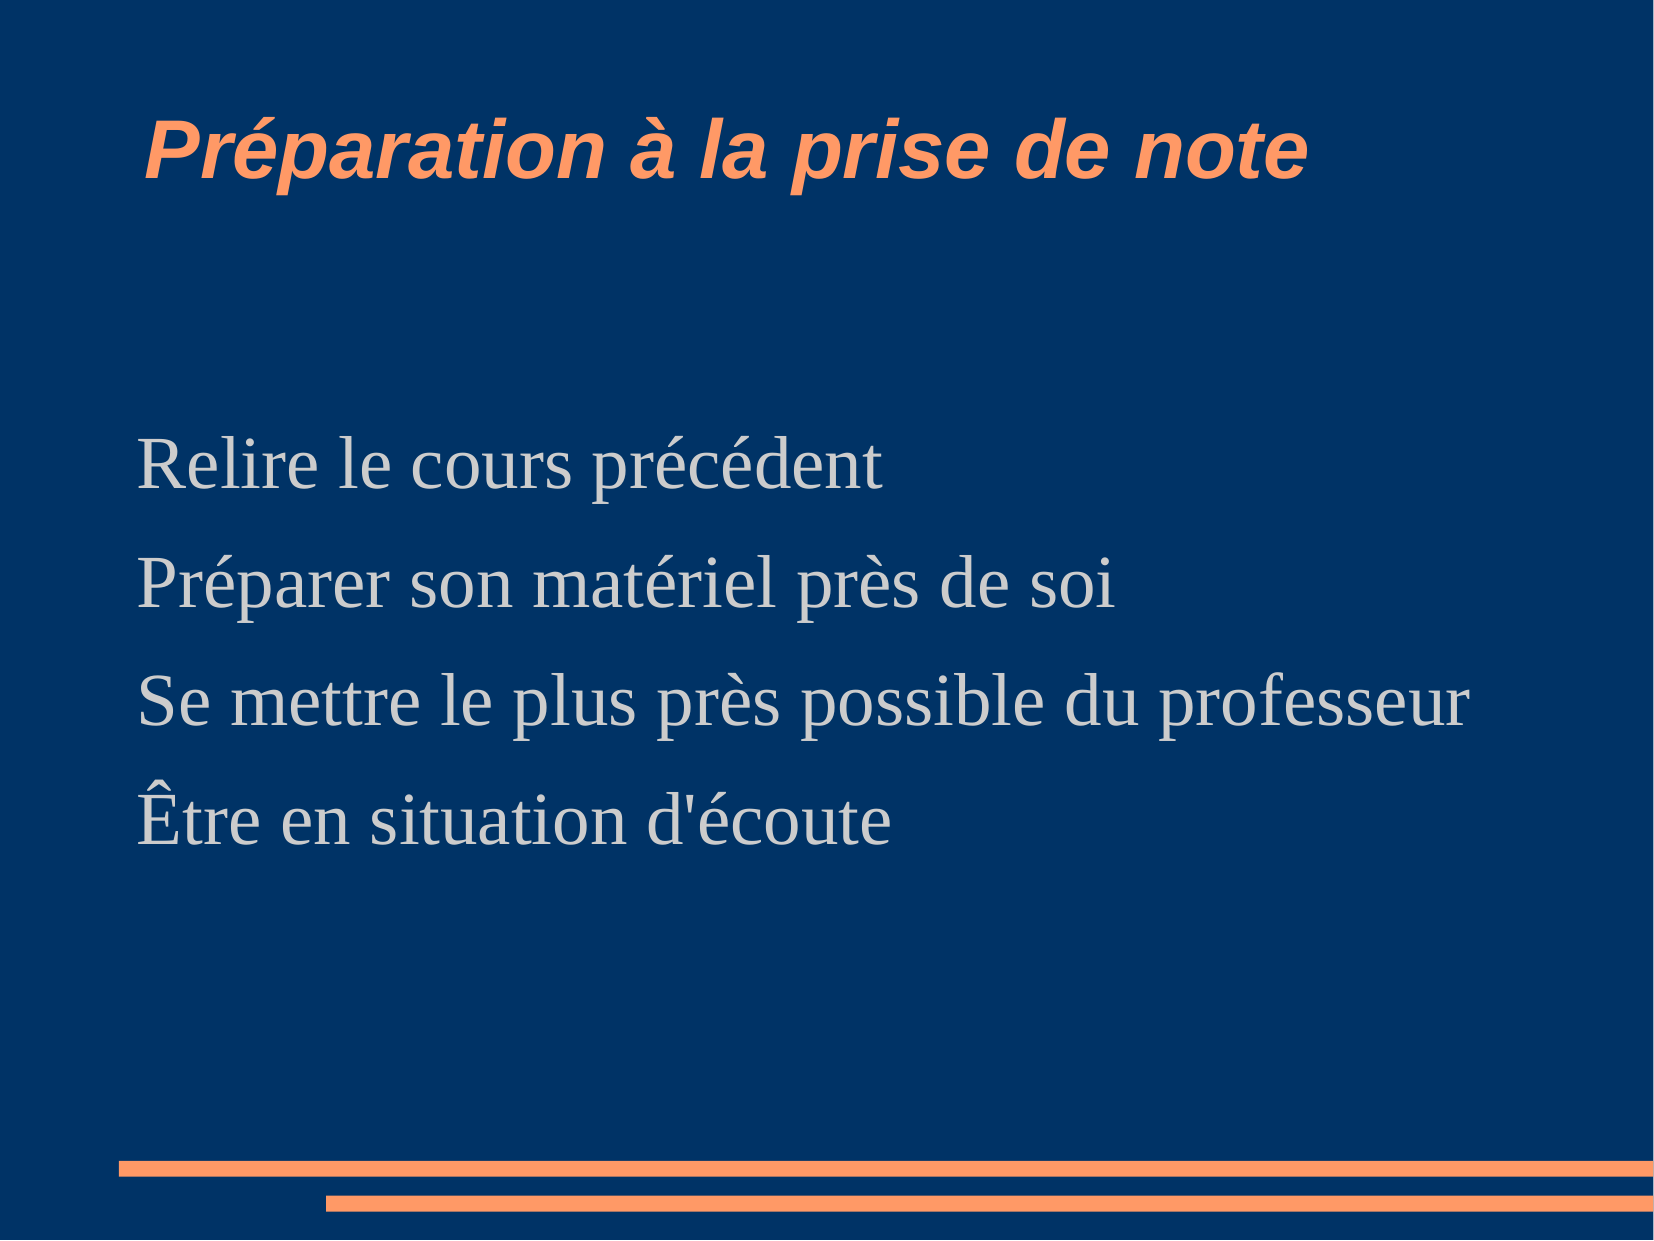

# Préparation à la prise de note
 Relire le cours précédent
 Préparer son matériel près de soi
 Se mettre le plus près possible du professeur
 Être en situation d'écoute